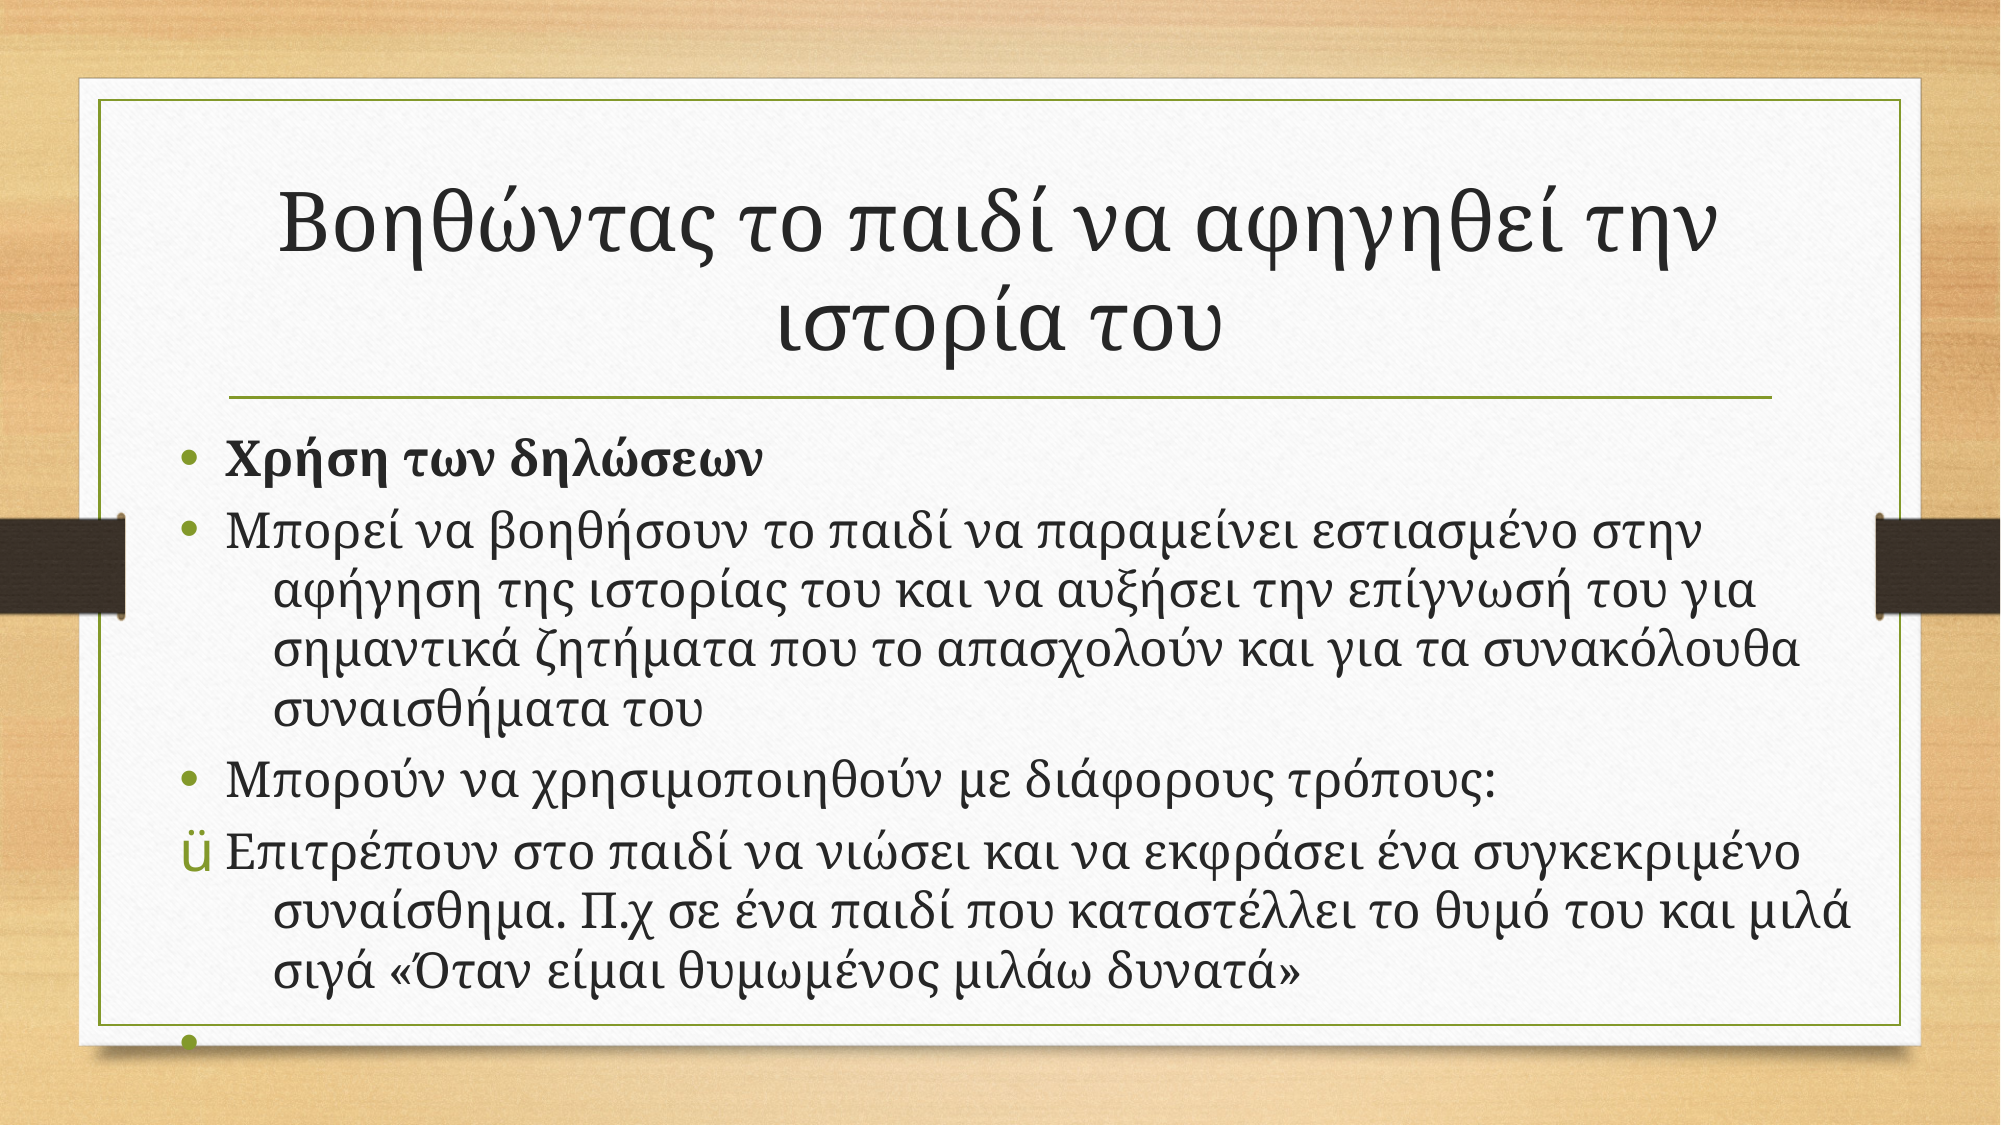

# Βοηθώντας το παιδί να αφηγηθεί την ιστορία του
Χρήση των δηλώσεων
Μπορεί να βοηθήσουν το παιδί να παραμείνει εστιασμένο στην αφήγηση της ιστορίας του και να αυξήσει την επίγνωσή του για σημαντικά ζητήματα που το απασχολούν και για τα συνακόλουθα συναισθήματα του
Μπορούν να χρησιμοποιηθούν με διάφορους τρόπους:
Επιτρέπουν στο παιδί να νιώσει και να εκφράσει ένα συγκεκριμένο συναίσθημα. Π.χ σε ένα παιδί που καταστέλλει το θυμό του και μιλά σιγά «Όταν είμαι θυμωμένος μιλάω δυνατά»